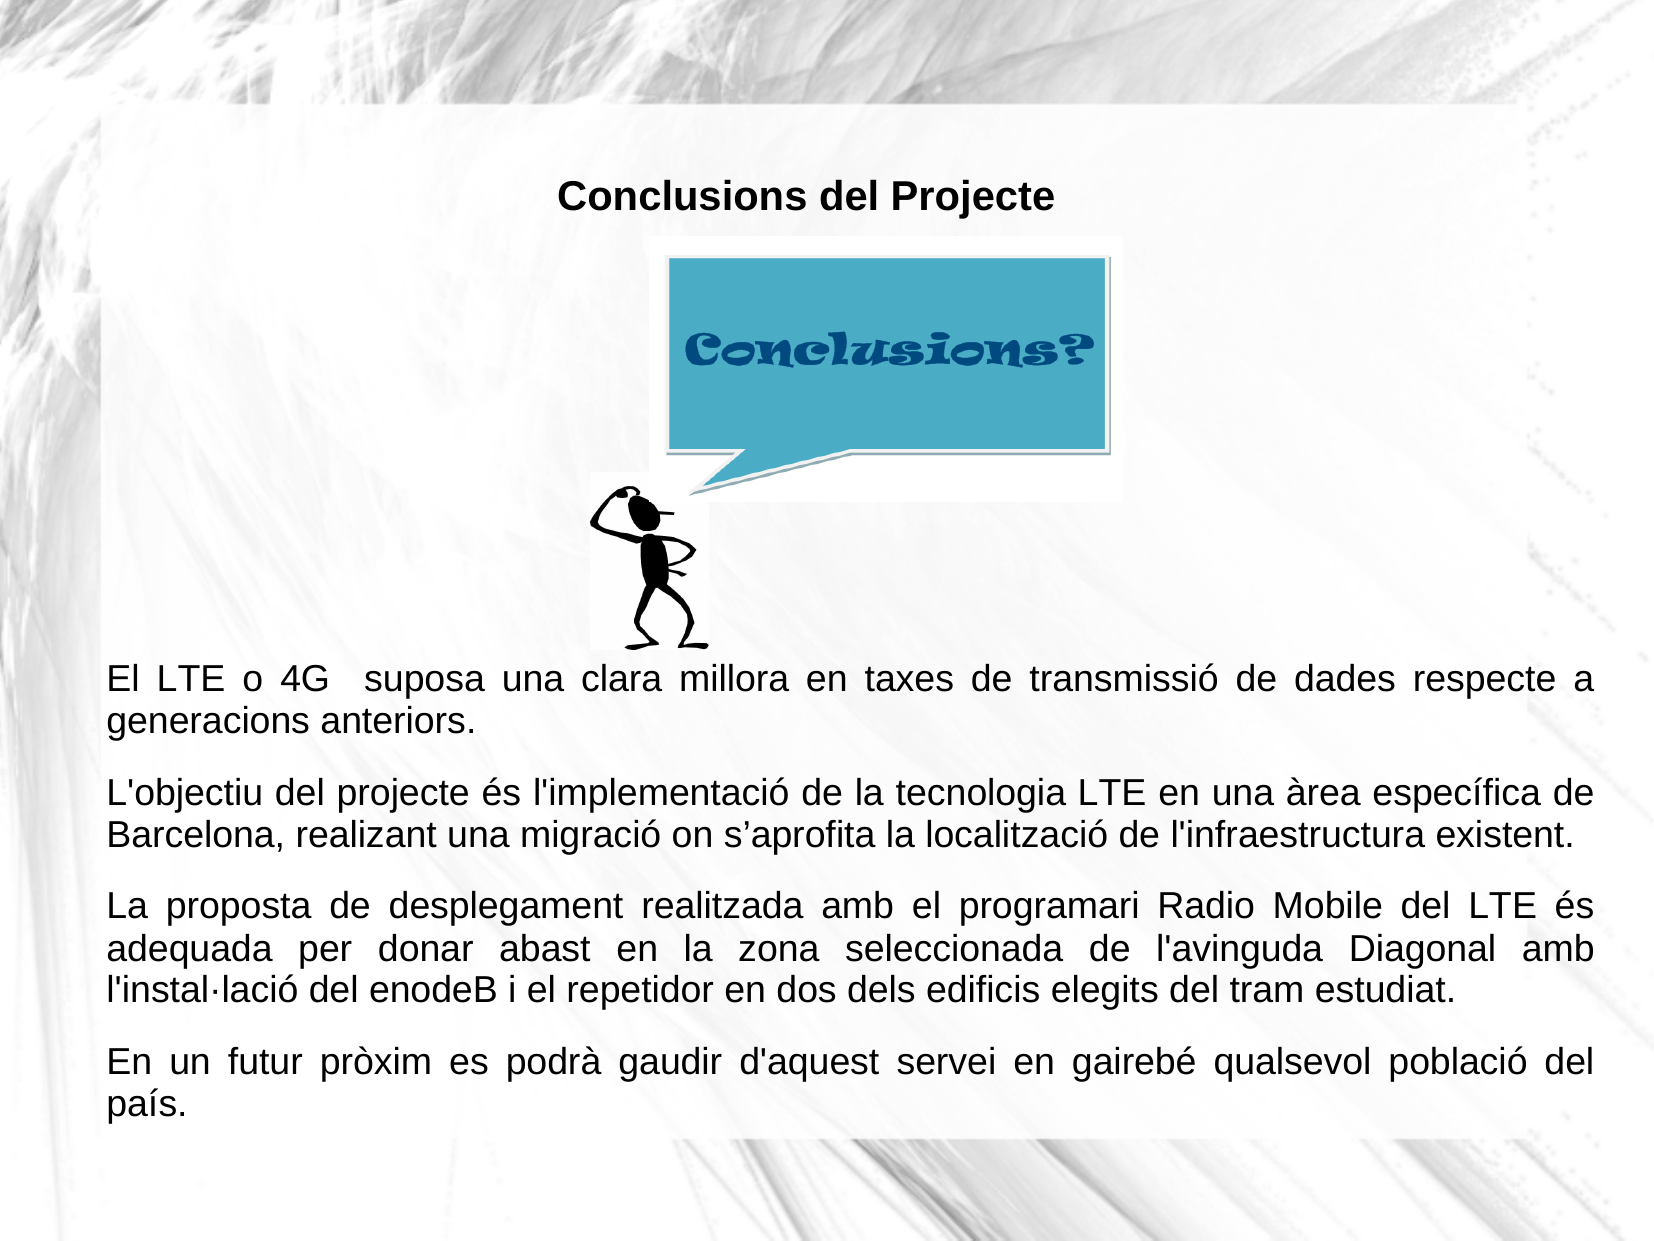

Conclusions del Projecte
# El LTE o 4G suposa una clara millora en taxes de transmissió de dades respecte a generacions anteriors.
L'objectiu del projecte és l'implementació de la tecnologia LTE en una àrea específica de Barcelona, realizant una migració on s’aprofita la localització de l'infraestructura existent.
La proposta de desplegament realitzada amb el programari Radio Mobile del LTE és adequada per donar abast en la zona seleccionada de l'avinguda Diagonal amb l'instal·lació del enodeB i el repetidor en dos dels edificis elegits del tram estudiat.
En un futur pròxim es podrà gaudir d'aquest servei en gairebé qualsevol població del país.